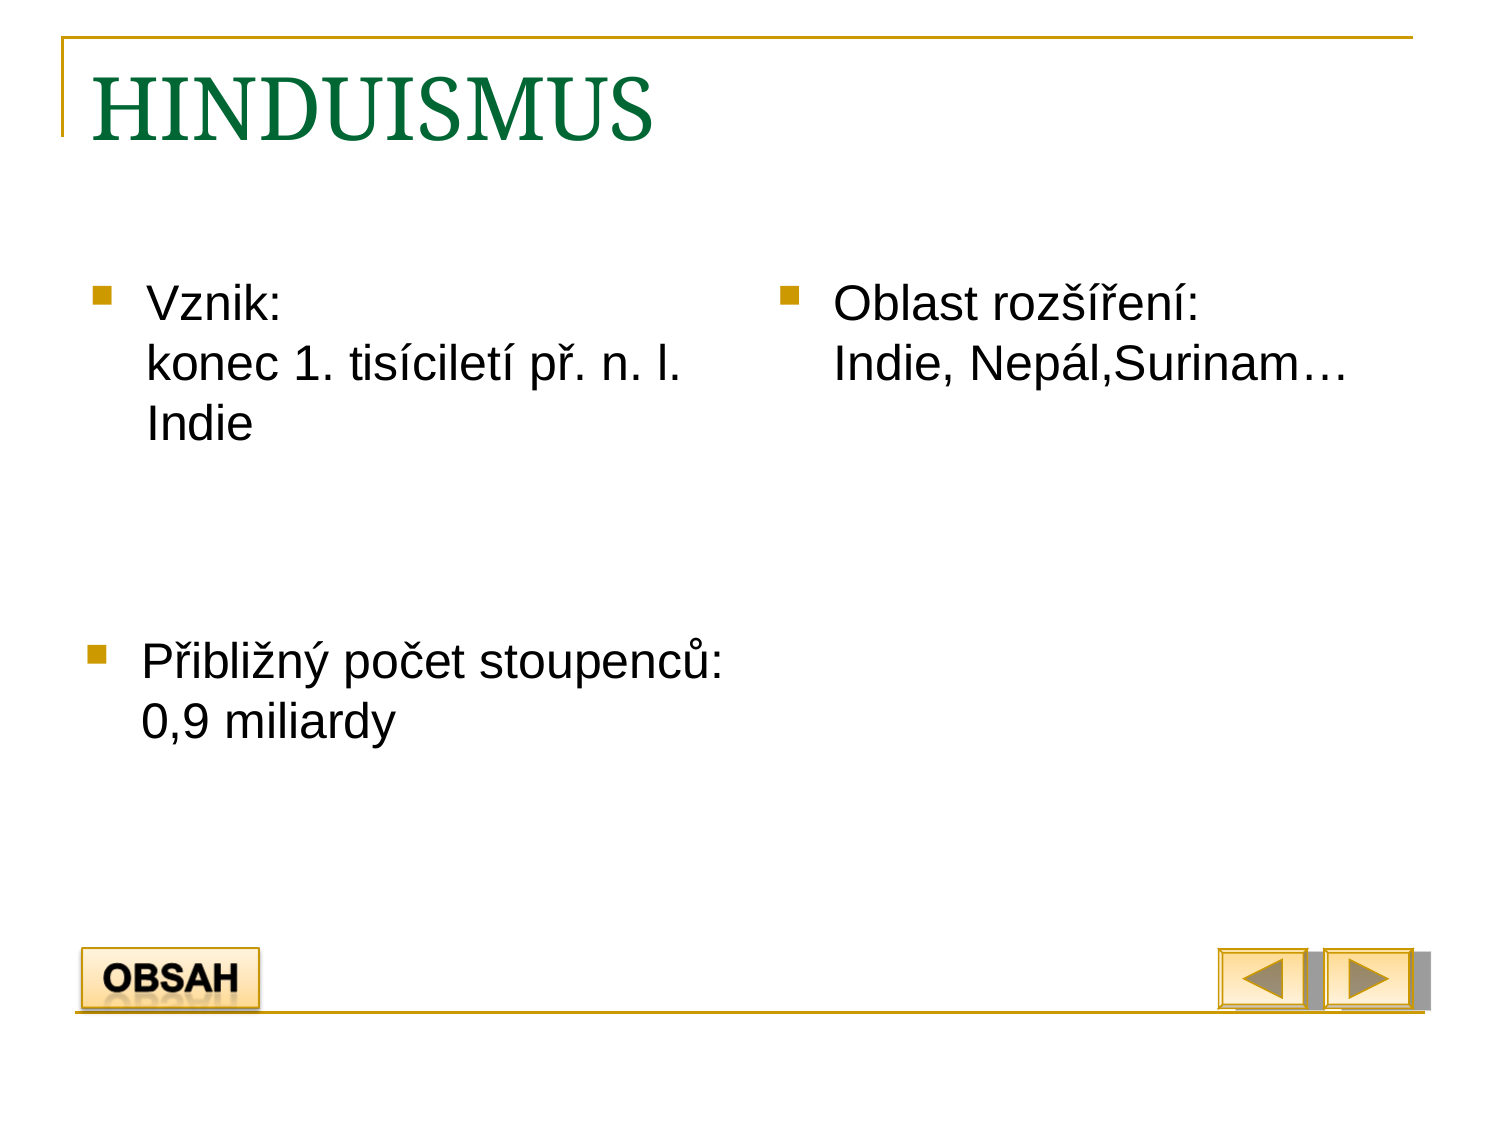

# HINDUISMUS
Vznik:
konec 1. tisíciletí př. n. l.
Indie
Oblast rozšíření:
Indie, Nepál,Surinam…
Přibližný počet stoupenců:
0,9 miliardy